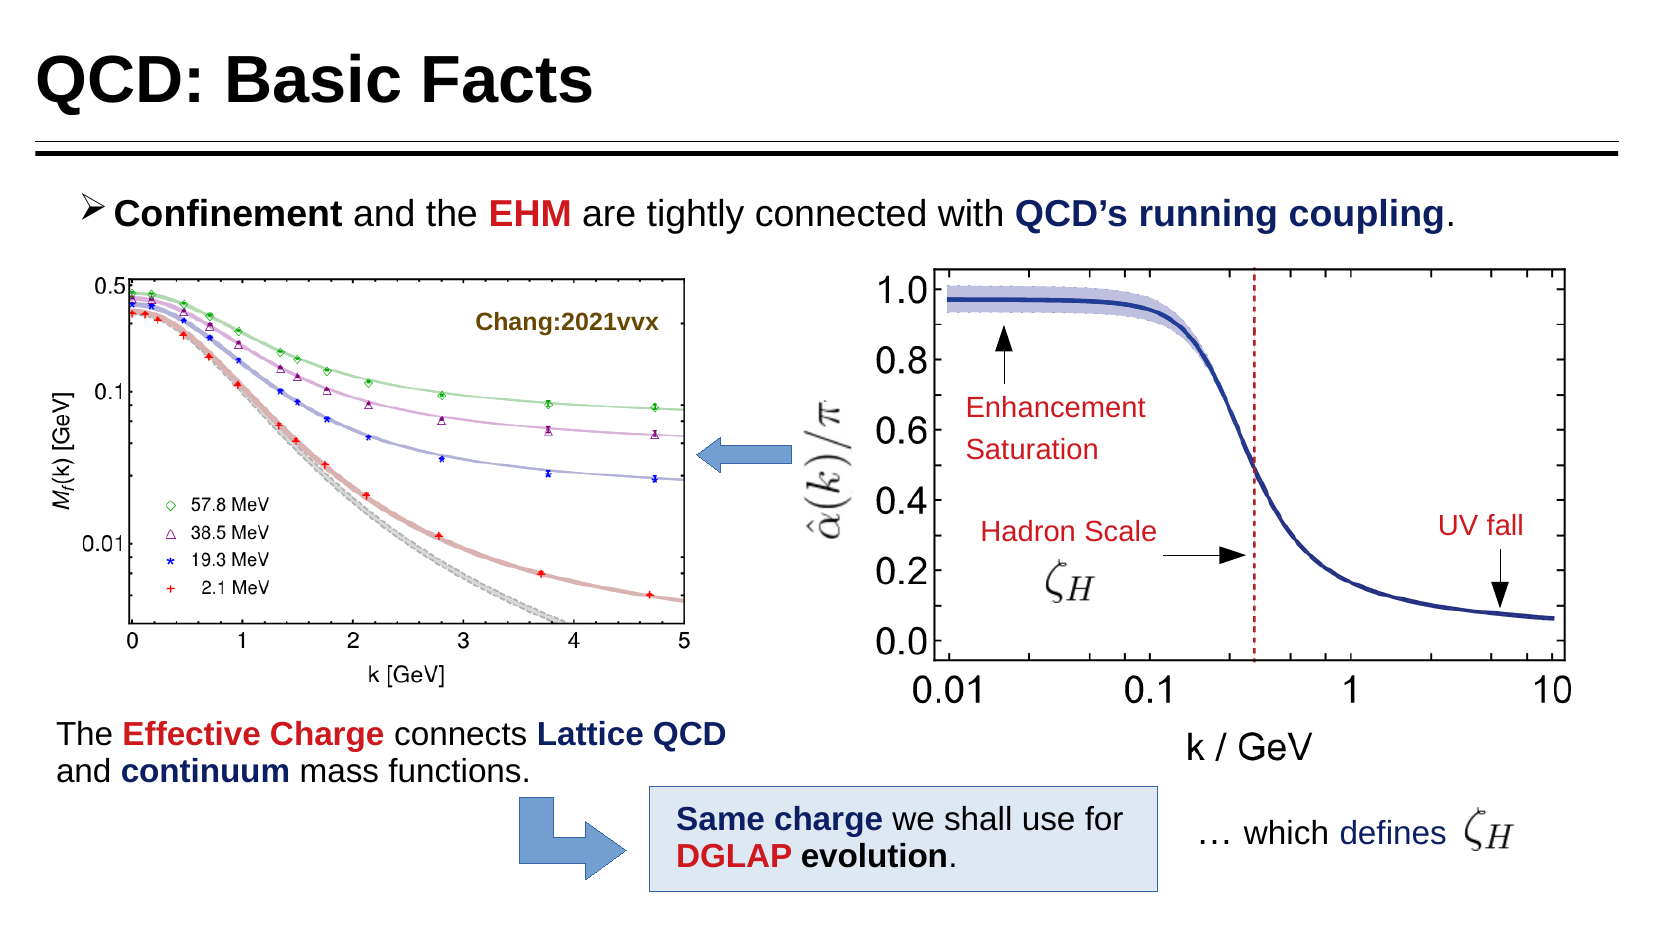

QCD: Basic Facts
Confinement and the EHM are tightly connected with QCD’s running coupling.
Enhancement
Saturation
UV fall
Hadron Scale
Chang:2021vvx
The Effective Charge connects Lattice QCD and continuum mass functions.
Same charge we shall use for DGLAP evolution.
… which defines